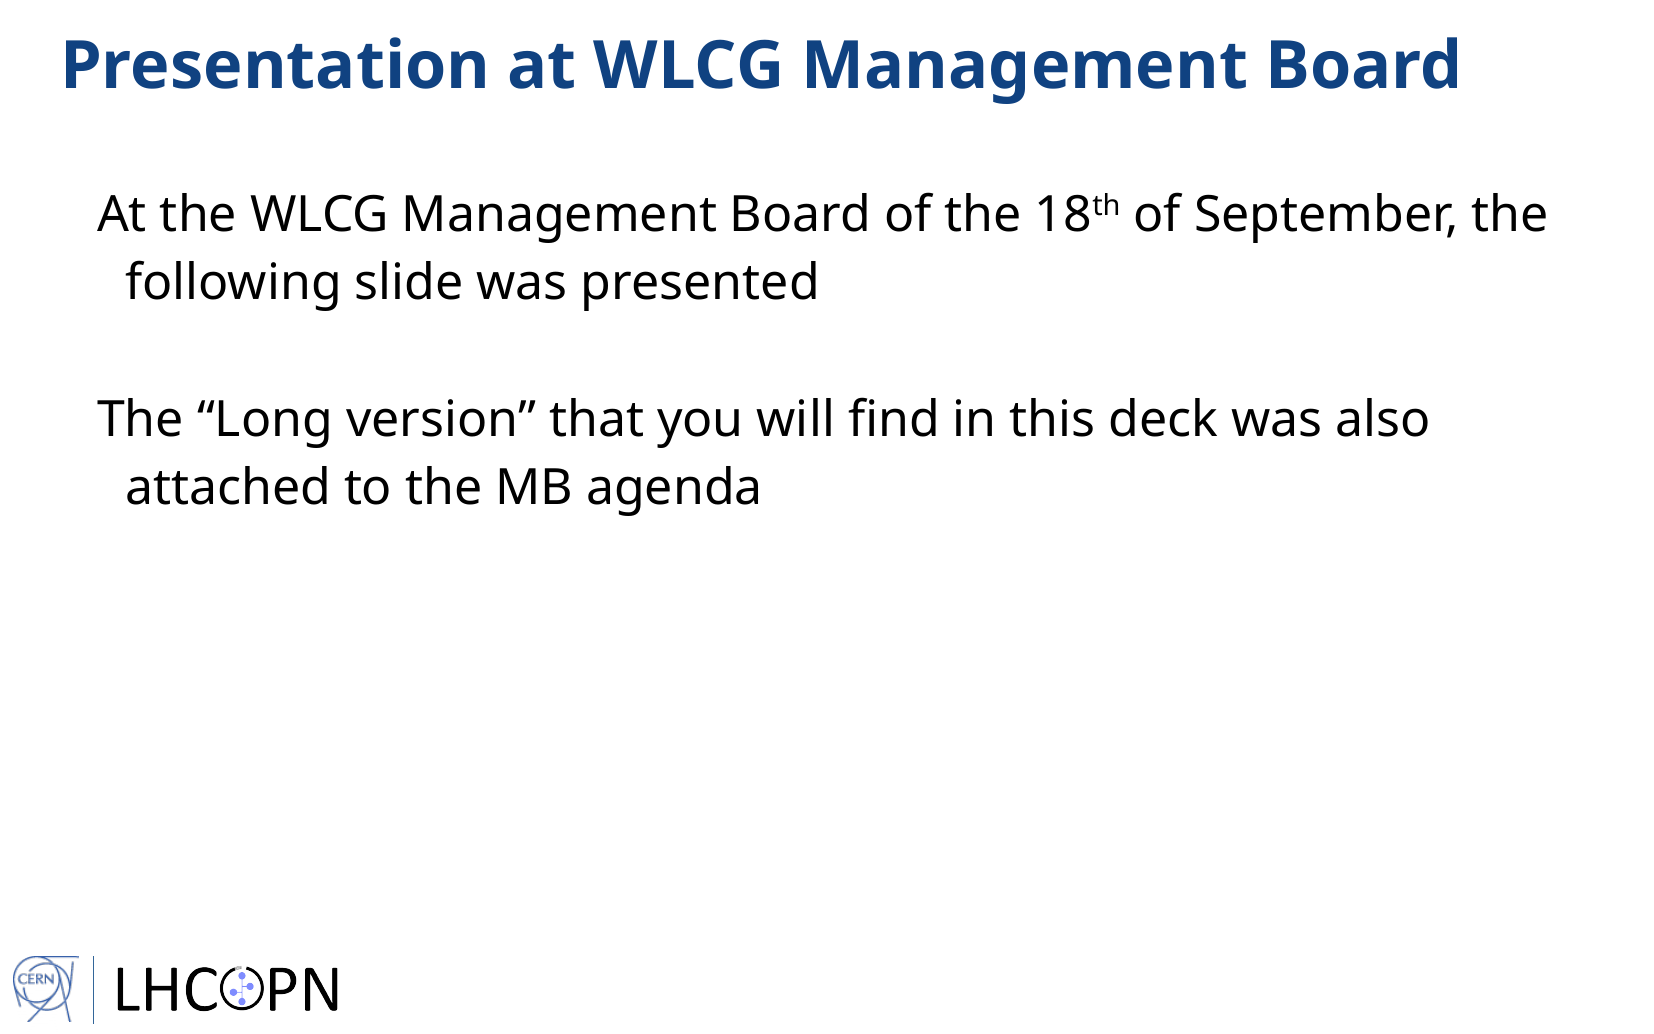

# Presentation at WLCG Management Board
At the WLCG Management Board of the 18th of September, the following slide was presented
The “Long version” that you will find in this deck was also attached to the MB agenda